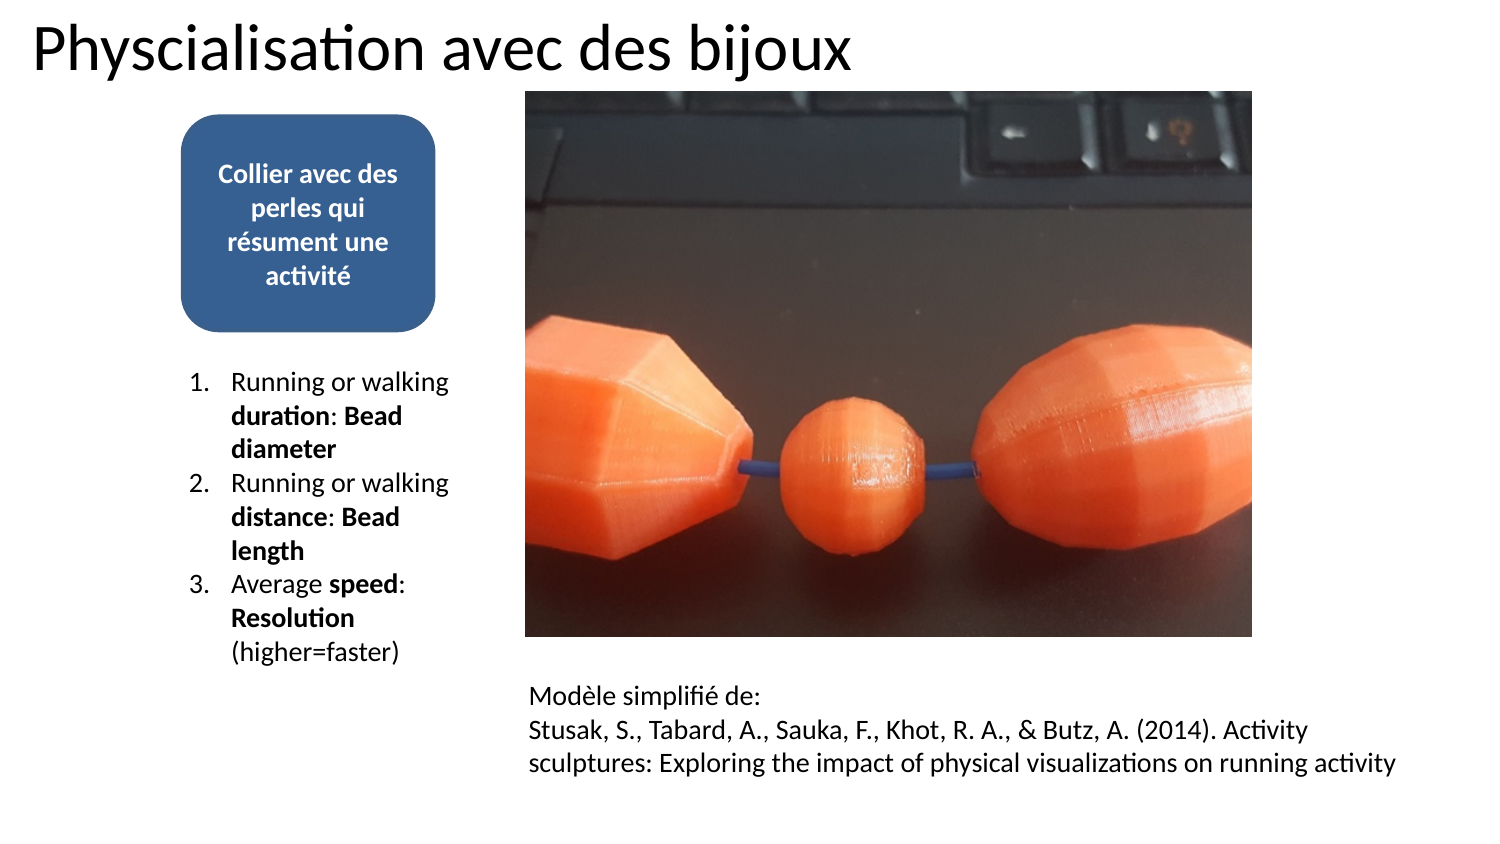

Physcialisation avec des bijoux
Collier avec des perles qui résument une activité
Running or walking duration: Bead diameter
Running or walking distance: Bead length
Average speed: Resolution (higher=faster)
Modèle simplifié de:
Stusak, S., Tabard, A., Sauka, F., Khot, R. A., & Butz, A. (2014). Activity sculptures: Exploring the impact of physical visualizations on running activity